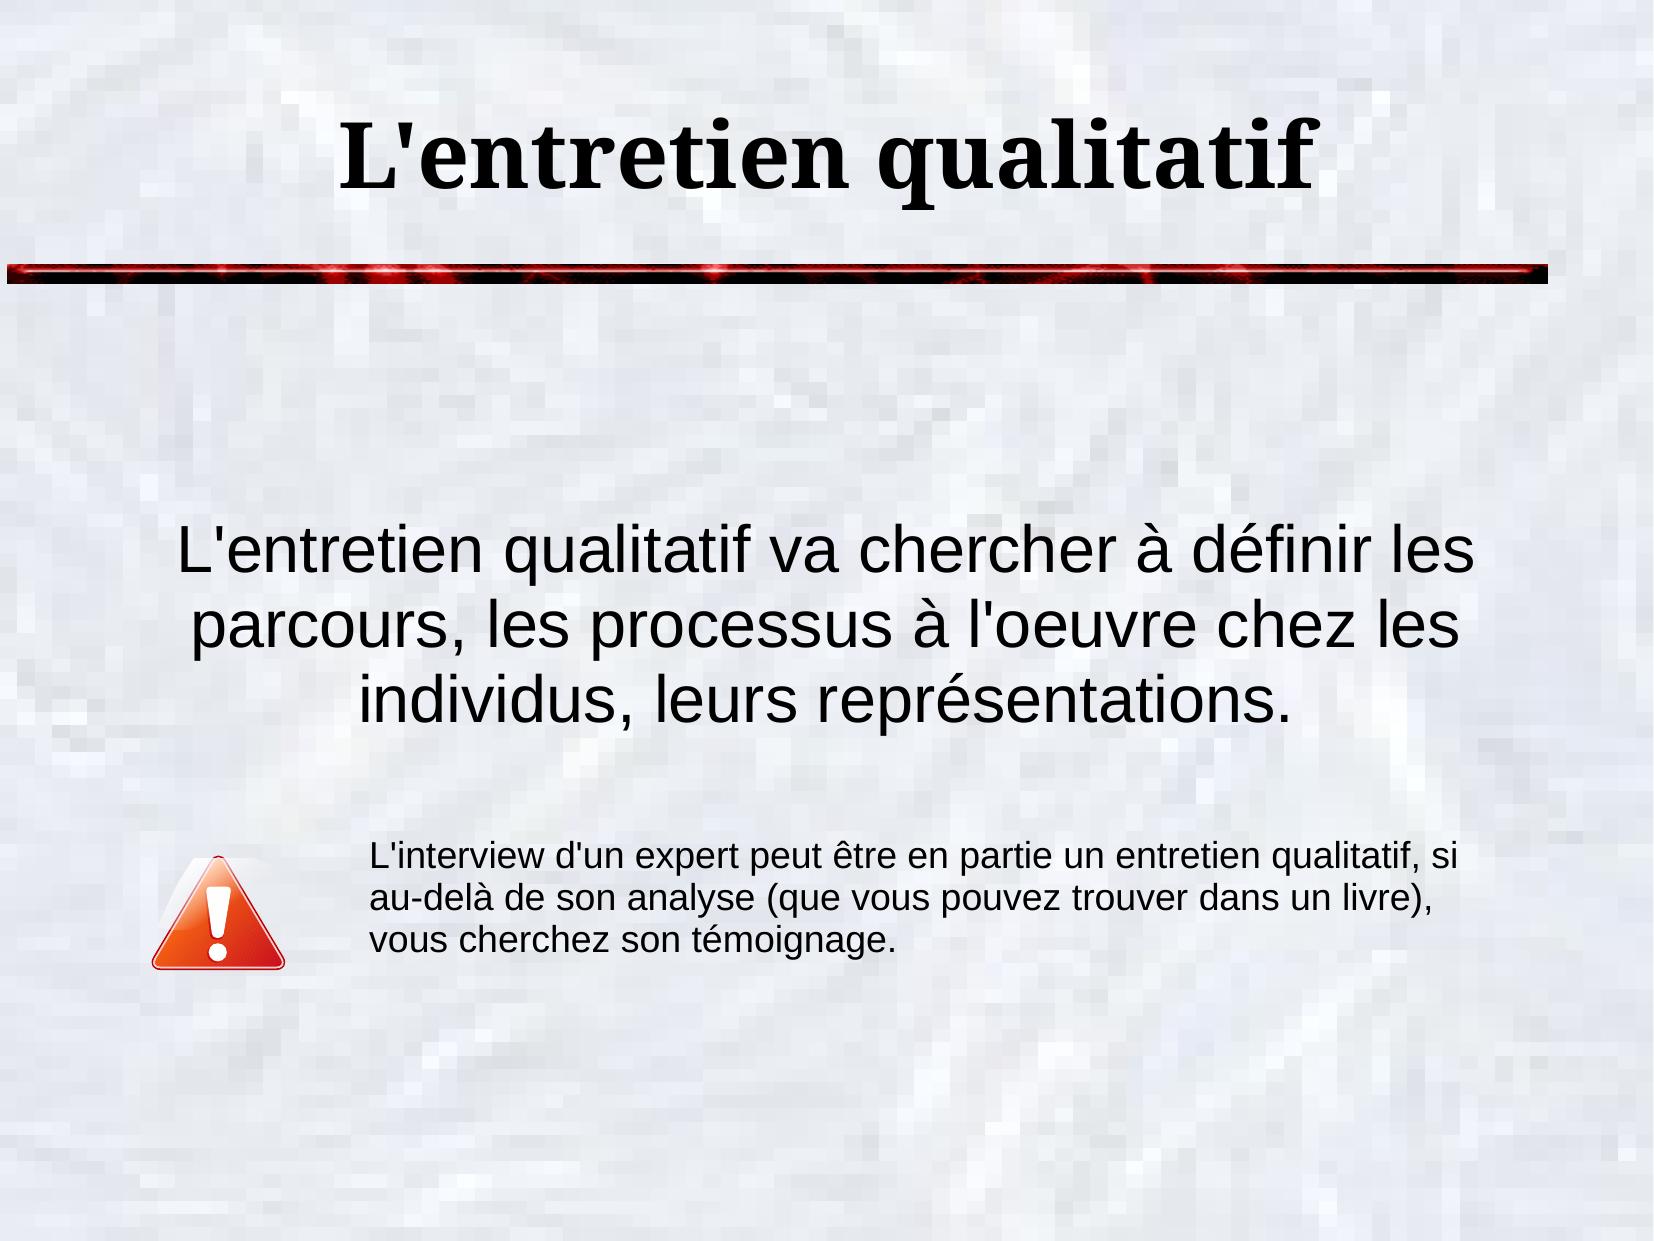

# L'entretien qualitatif
L'entretien qualitatif va chercher à définir les parcours, les processus à l'oeuvre chez les individus, leurs représentations.
L'interview d'un expert peut être en partie un entretien qualitatif, si au-delà de son analyse (que vous pouvez trouver dans un livre), vous cherchez son témoignage.